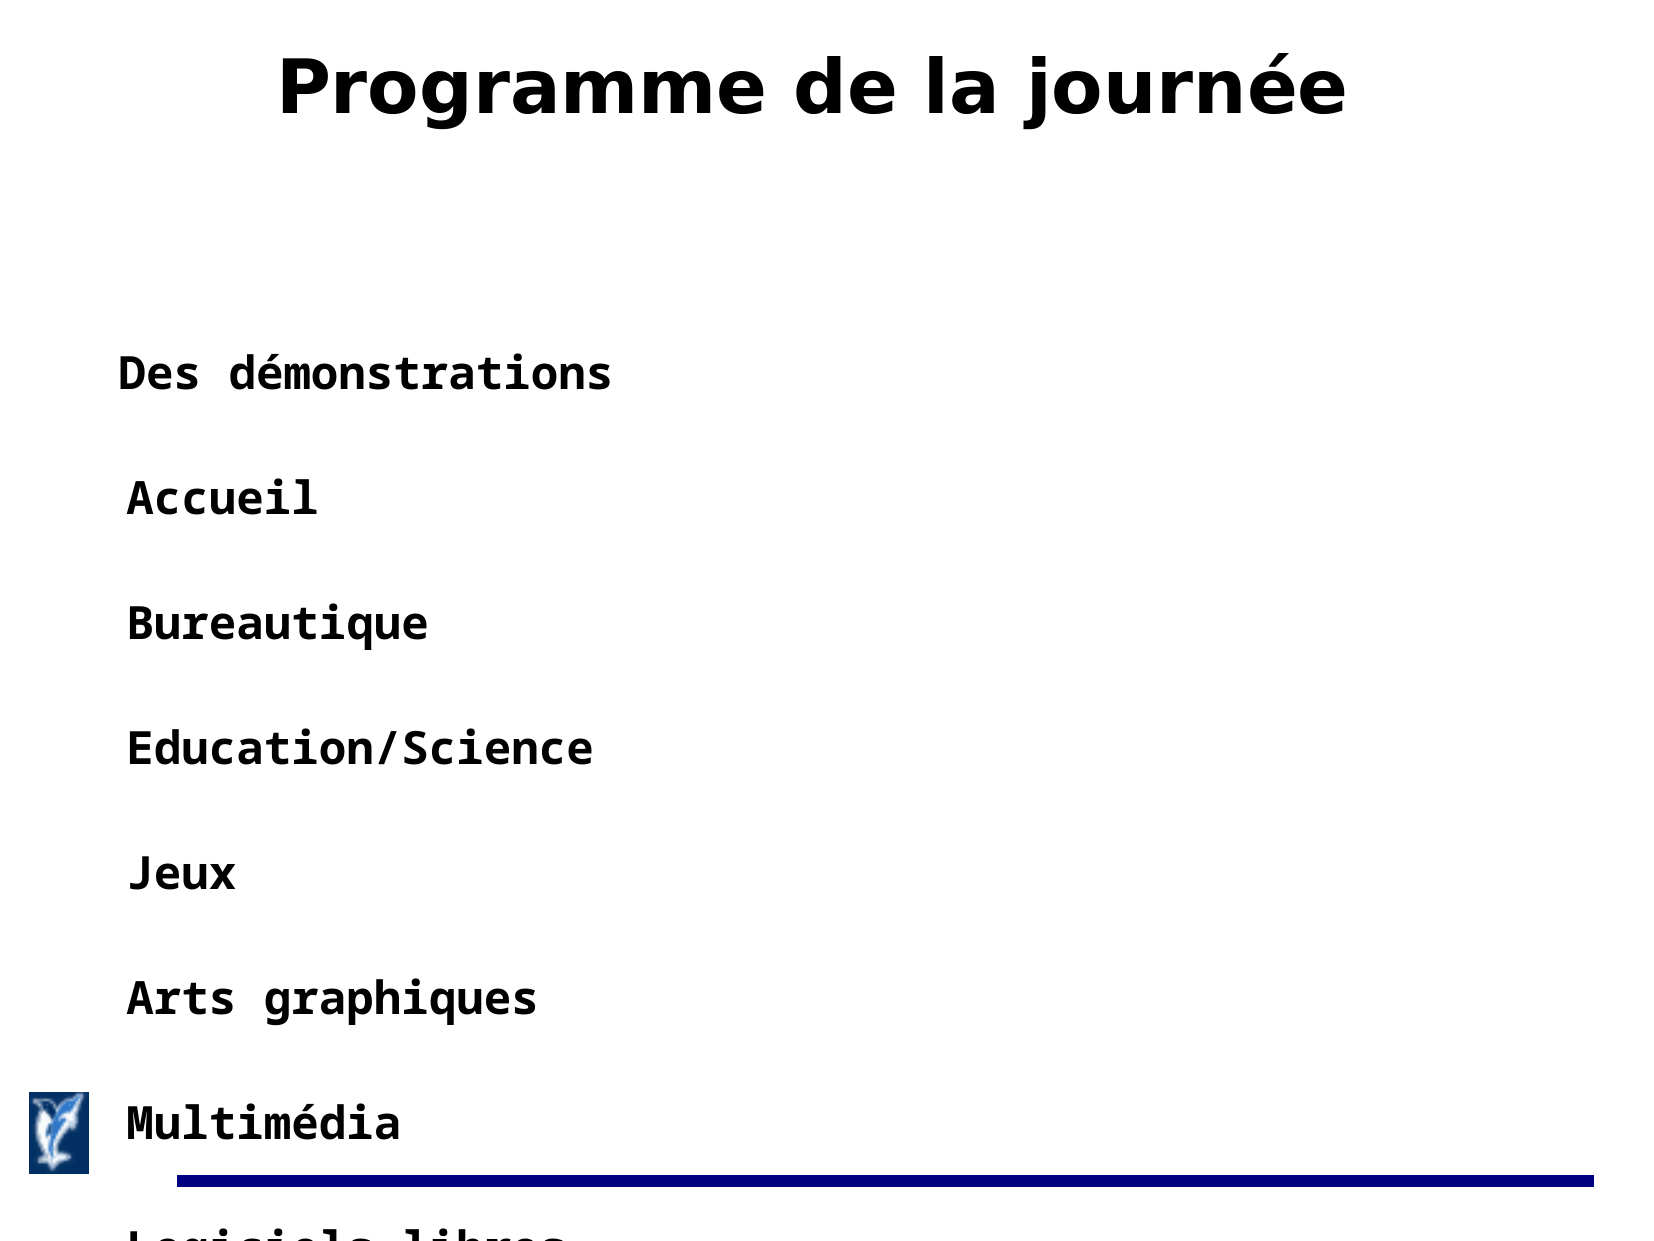

Programme de la journée
 Des démonstrations
Accueil
Bureautique
Education/Science
Jeux
Arts graphiques
Multimédia
Logiciels libres